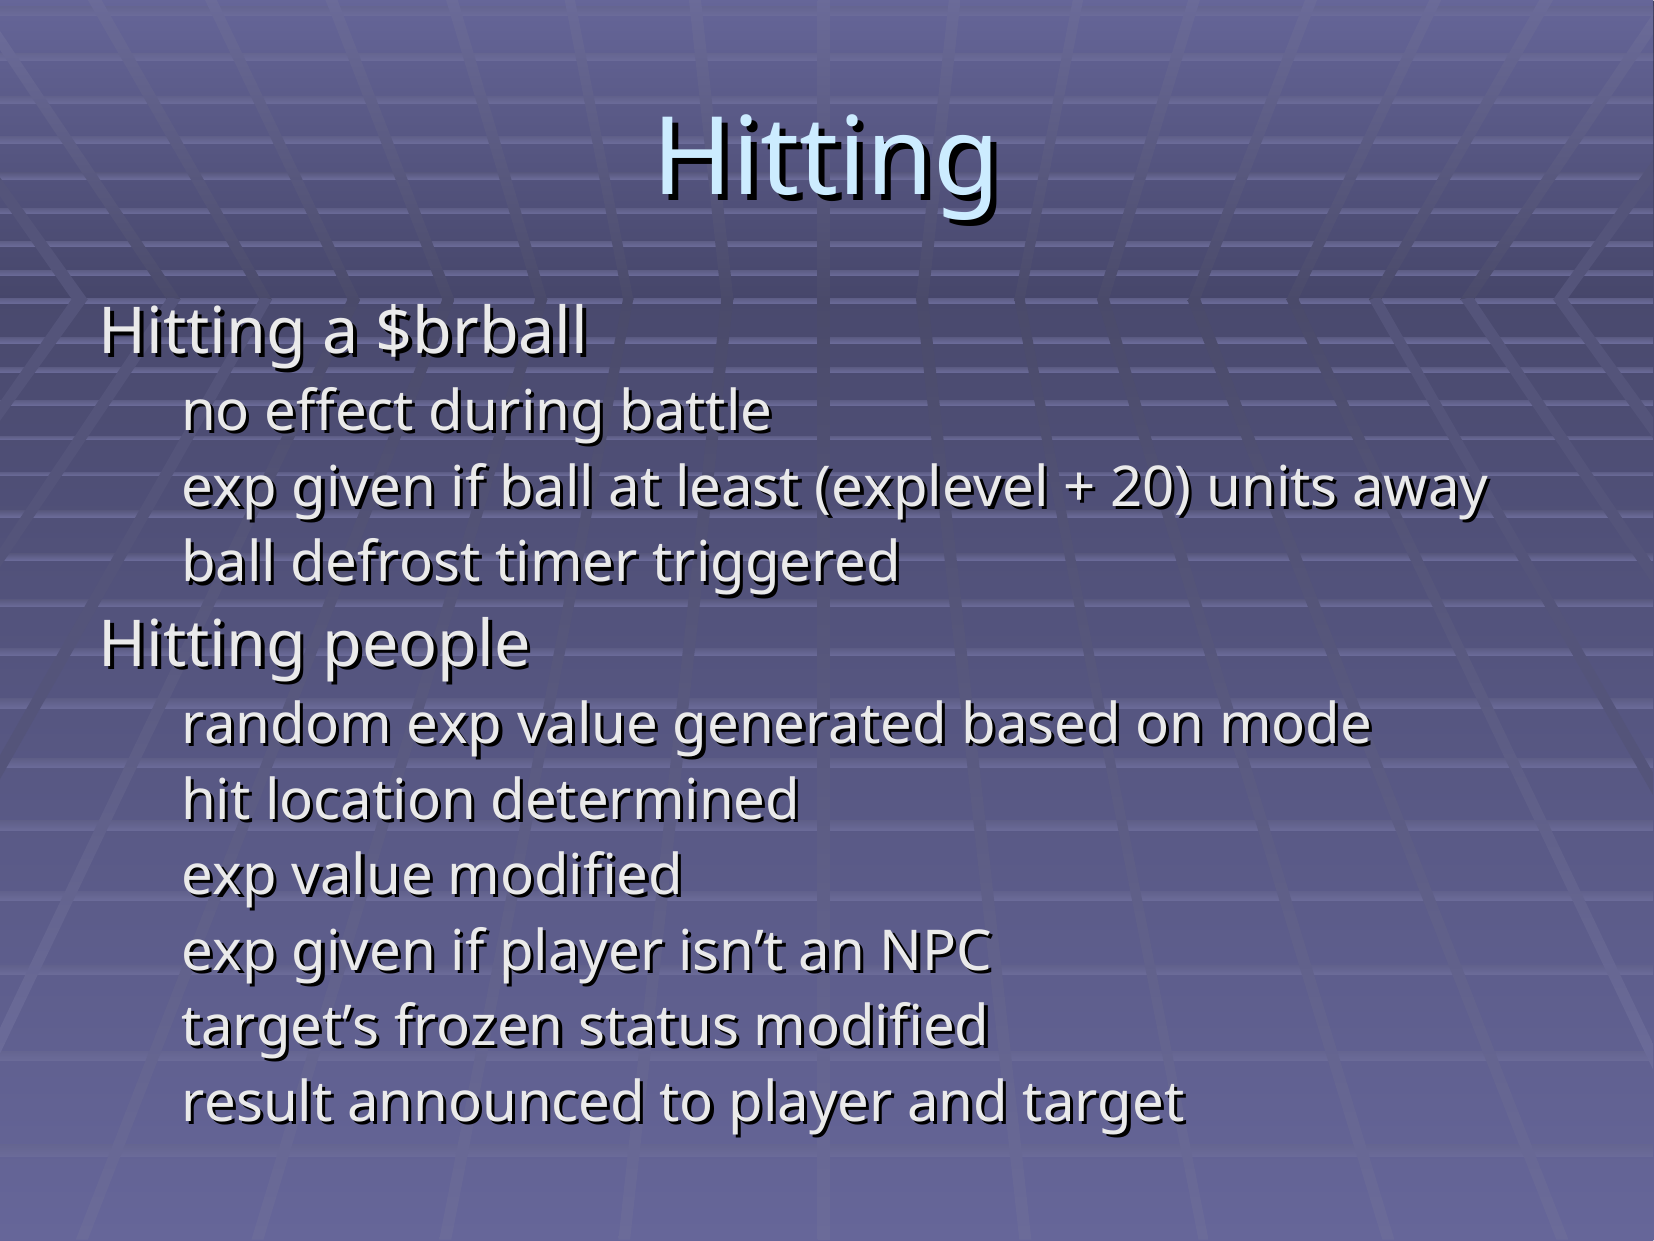

# Hitting
Hitting a $brball
no effect during battle
exp given if ball at least (explevel + 20) units away
ball defrost timer triggered
Hitting people
random exp value generated based on mode
hit location determined
exp value modified
exp given if player isn’t an NPC
target’s frozen status modified
result announced to player and target